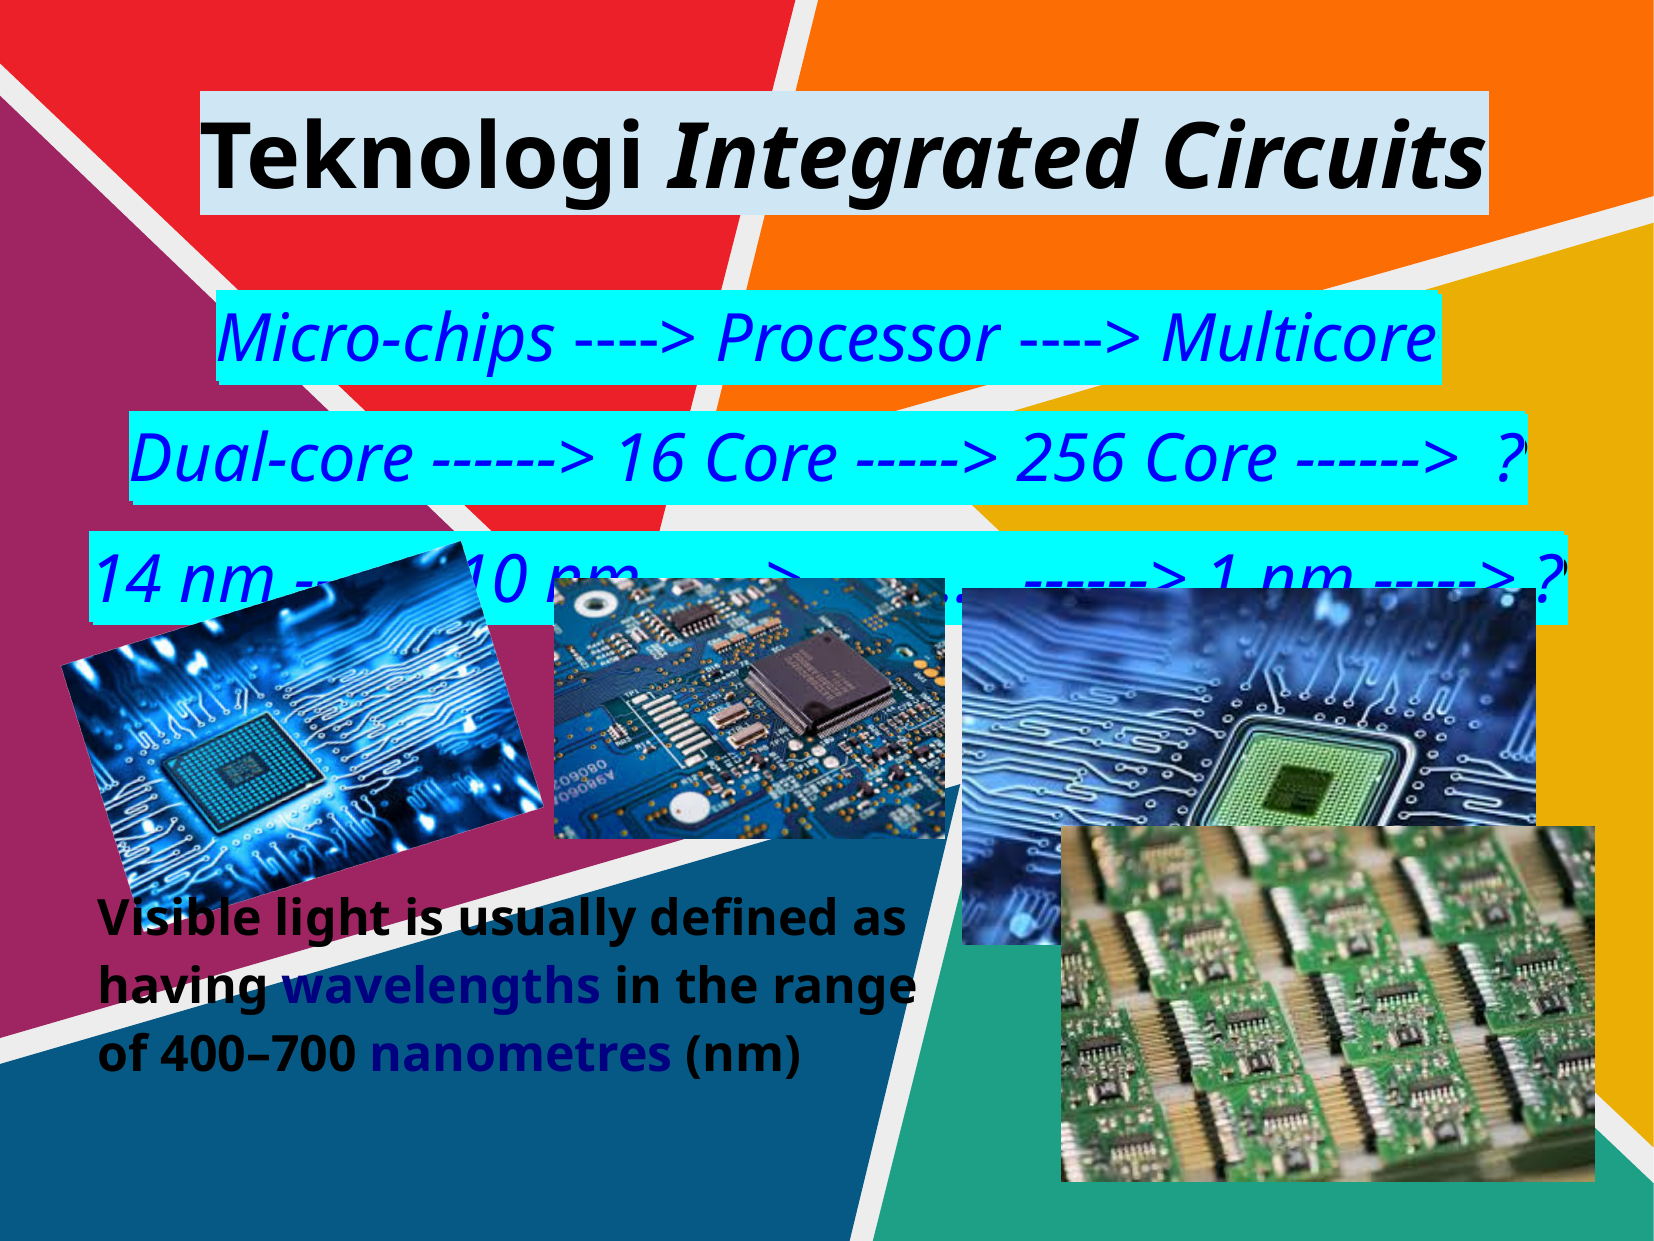

# Teknologi Integrated Circuits
Micro-chips ----> Processor ----> Multicore
Dual-core ------> 16 Core -----> 256 Core ------> ?
14 nm -----> 10 nm -----> ........... ------> 1 nm -----> ?
Visible light is usually defined as having wavelengths in the range of 400–700 nanometres (nm)